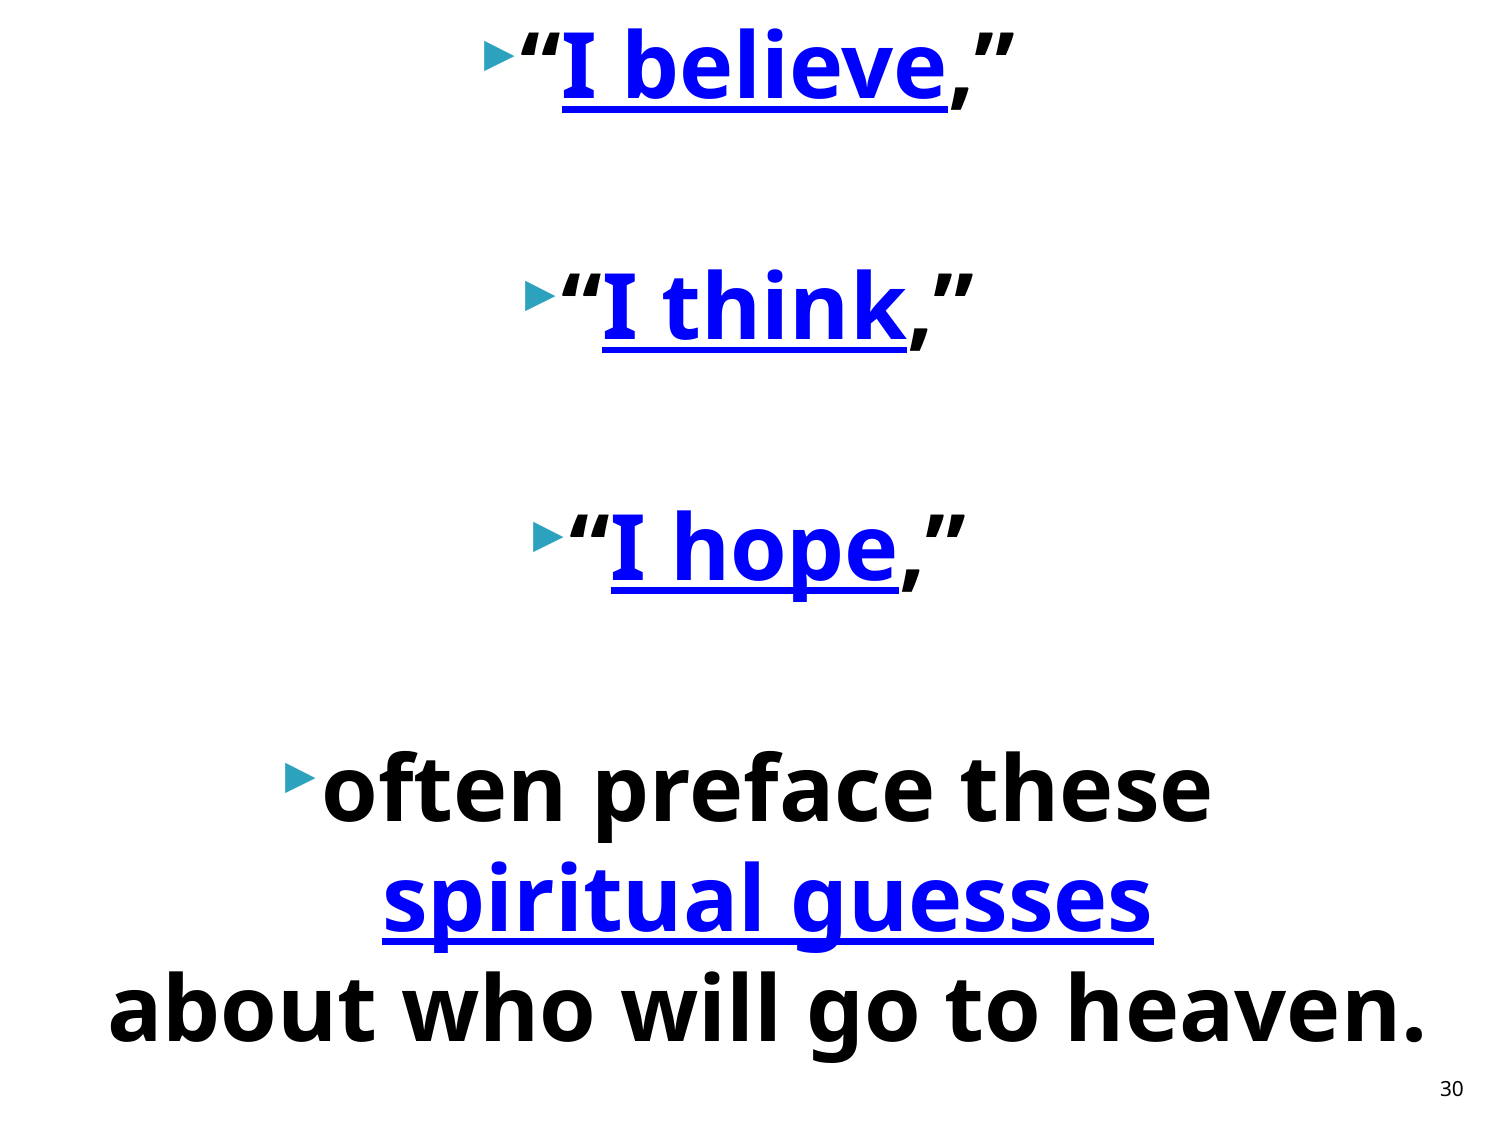

# “I believe,”
“I think,”
“I hope,”
often preface these
spiritual guesses
about who will go to heaven.